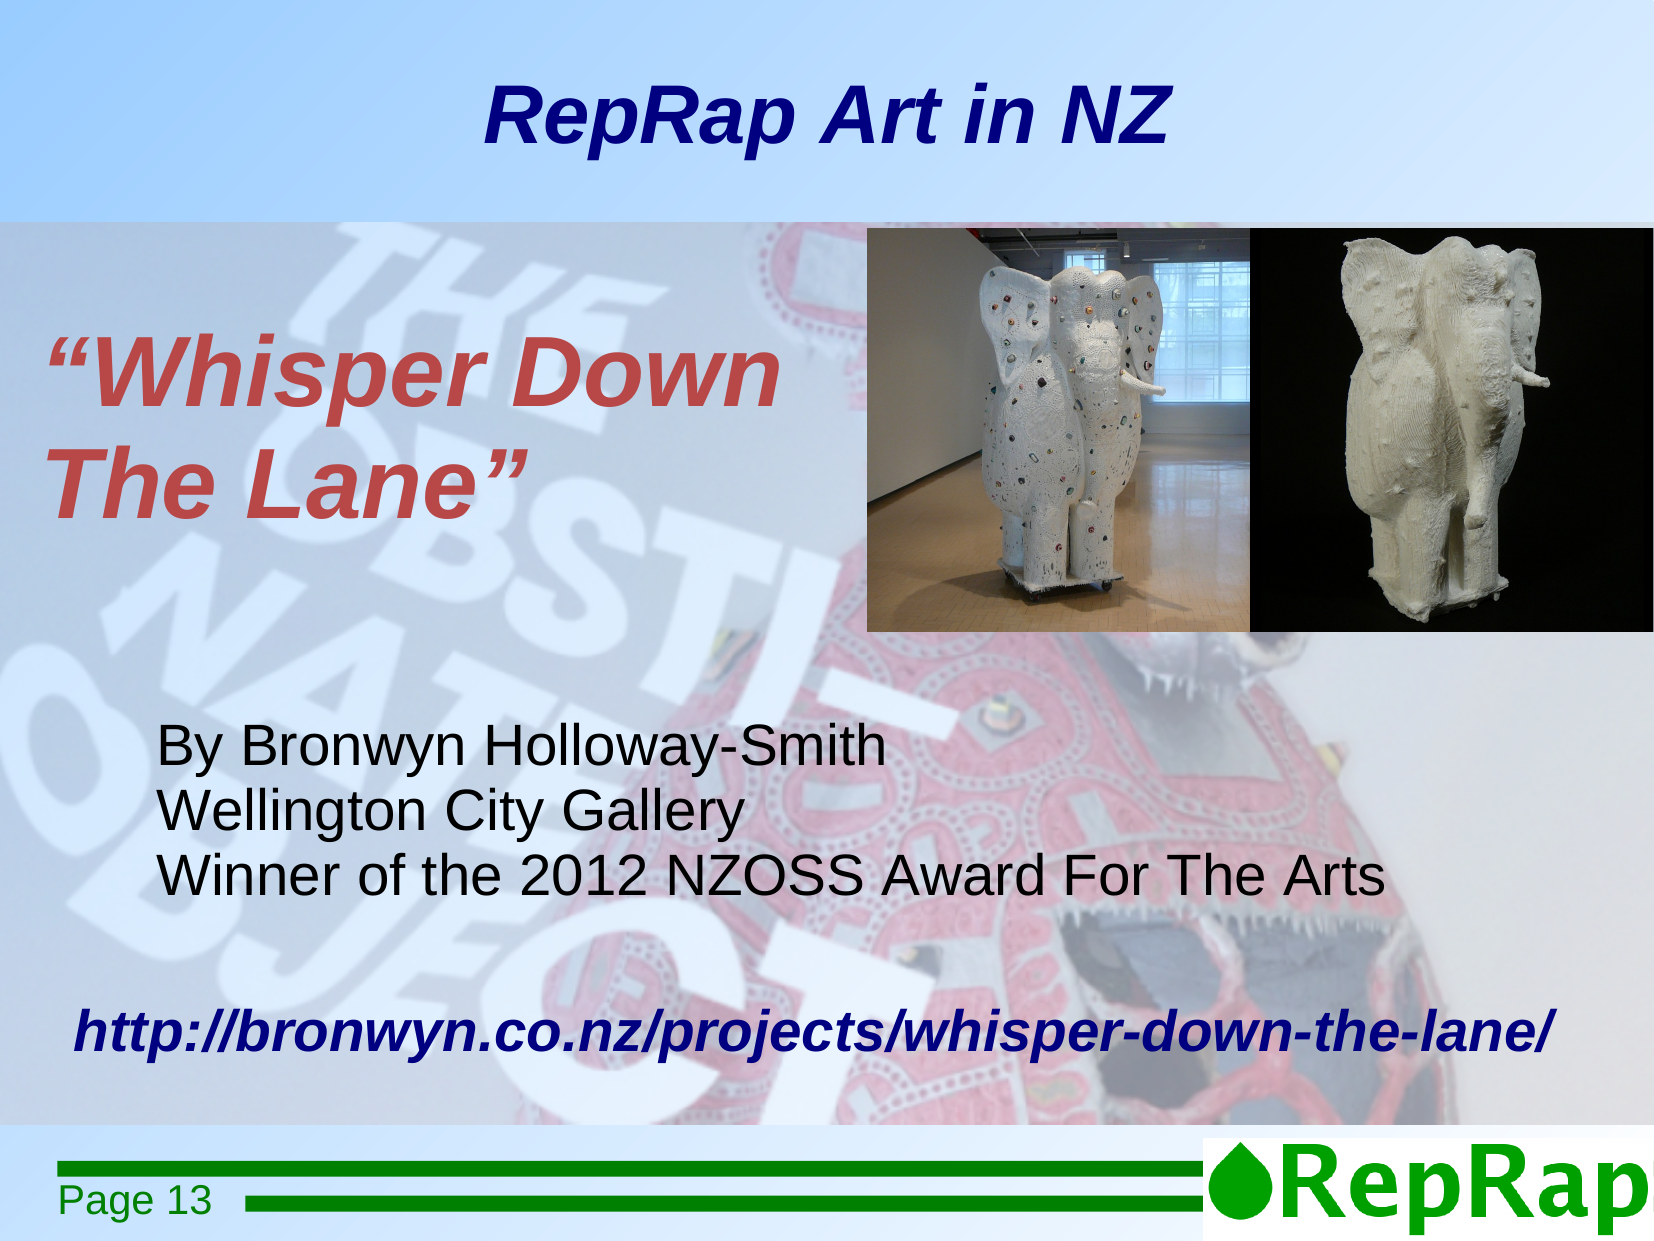

# RepRap Art in NZ
“Whisper Down The Lane”
By Bronwyn Holloway-Smith
Wellington City Gallery
Winner of the 2012 NZOSS Award For The Arts
http://bronwyn.co.nz/projects/whisper-down-the-lane/